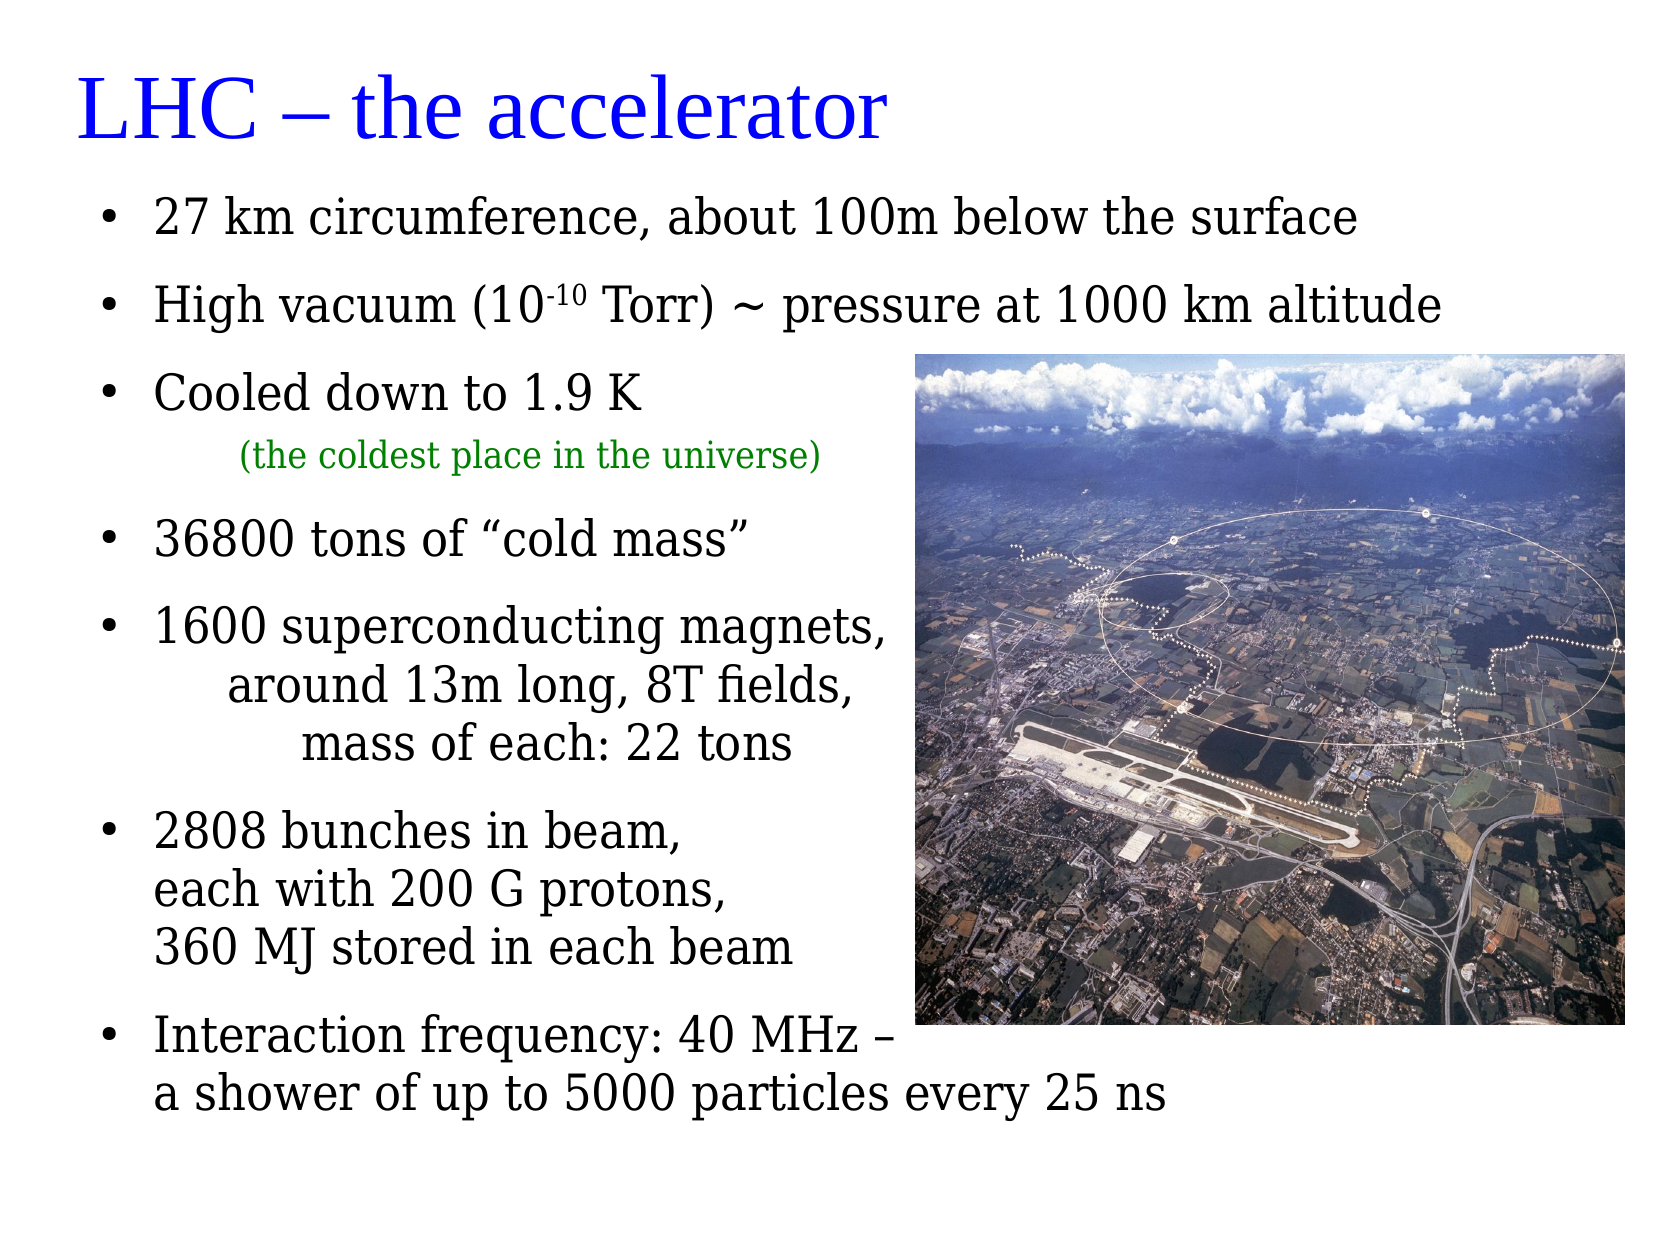

# LHC – the accelerator
27 km circumference, about 100m below the surface
High vacuum (10-10 Torr) ~ pressure at 1000 km altitude
Cooled down to 1.9 K (the coldest place in the universe)
36800 tons of “cold mass”
1600 superconducting magnets, 										around 13m long, 8T fields, 												mass of each: 22 tons
2808 bunches in beam, each with 200 G protons, 360 MJ stored in each beam
Interaction frequency: 40 MHz – a shower of up to 5000 particles every 25 ns